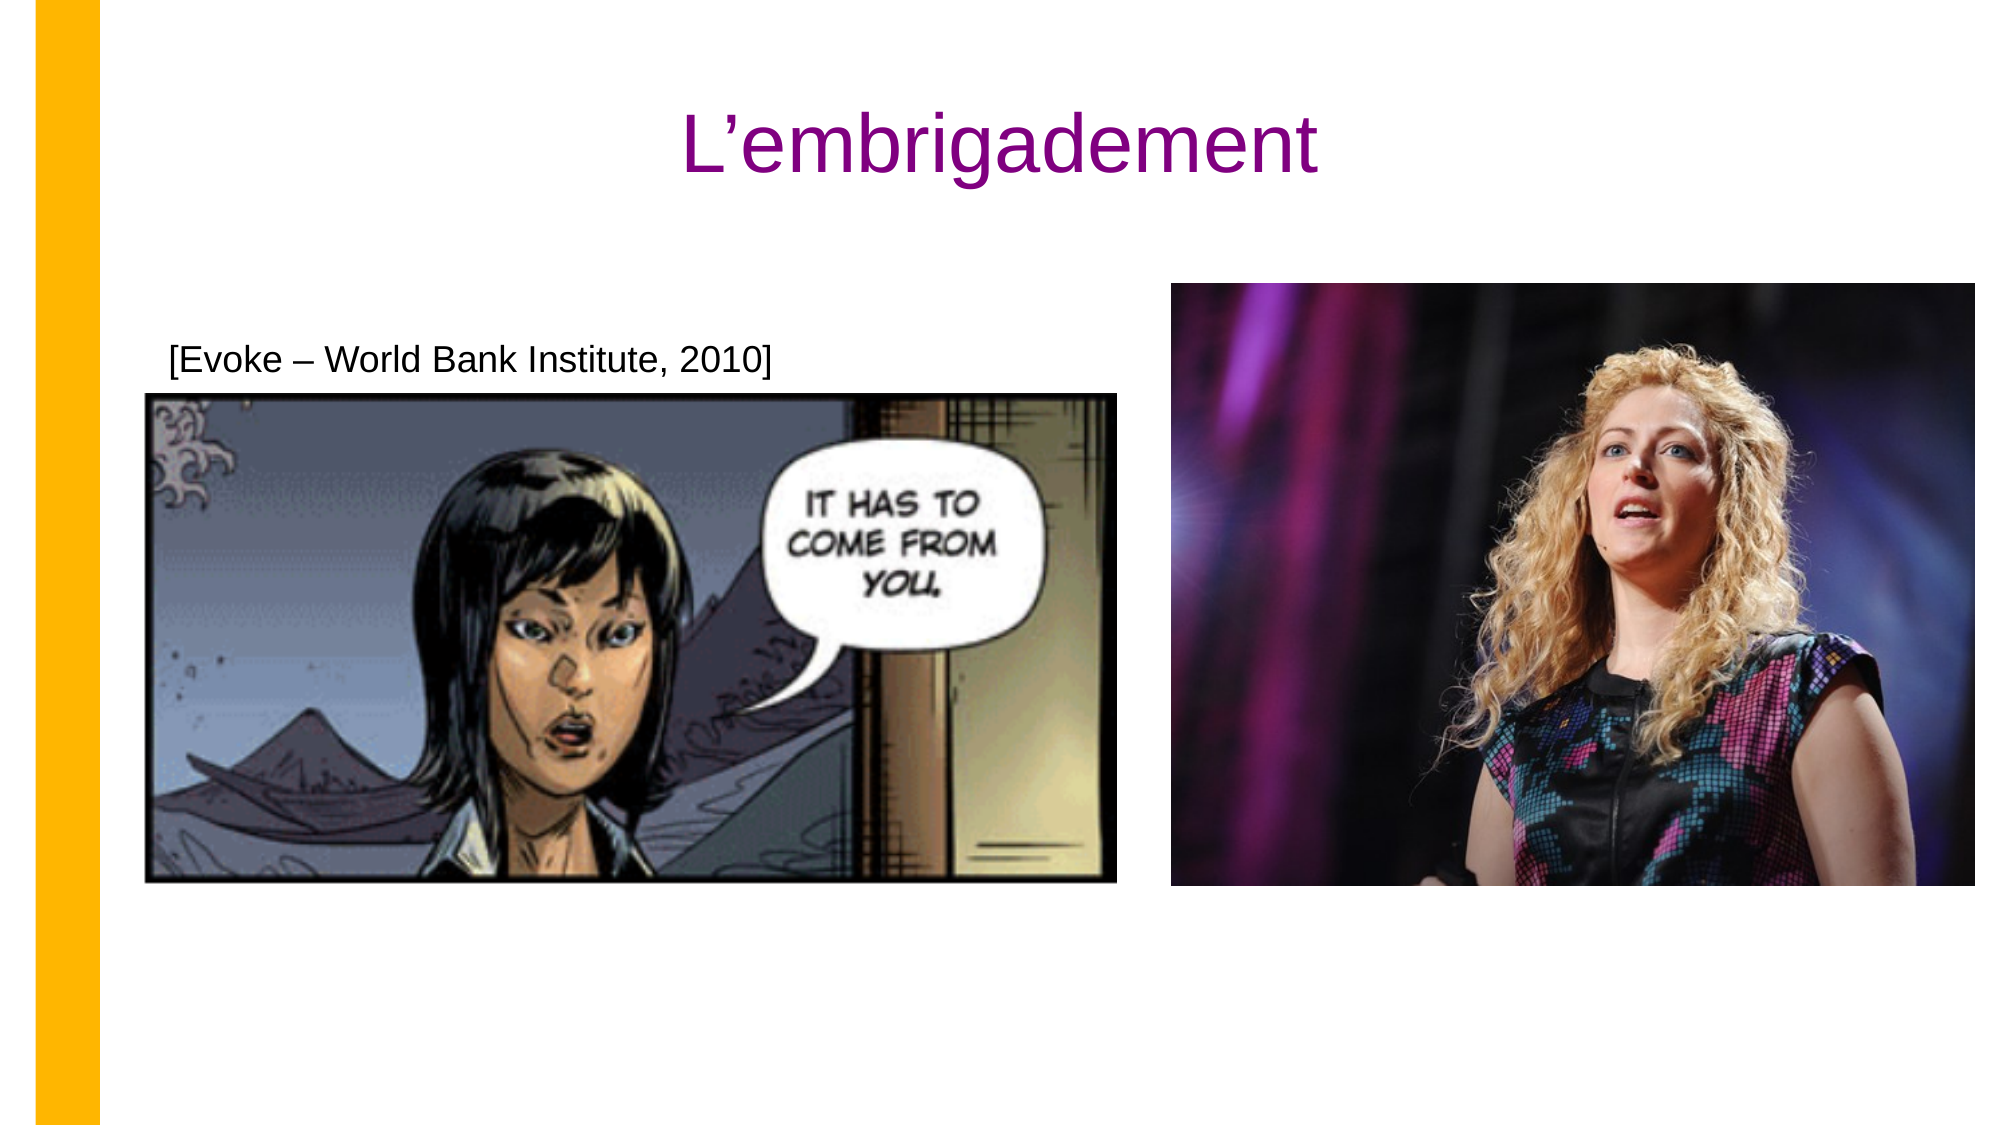

# L’embrigadement
[Evoke – World Bank Institute, 2010]